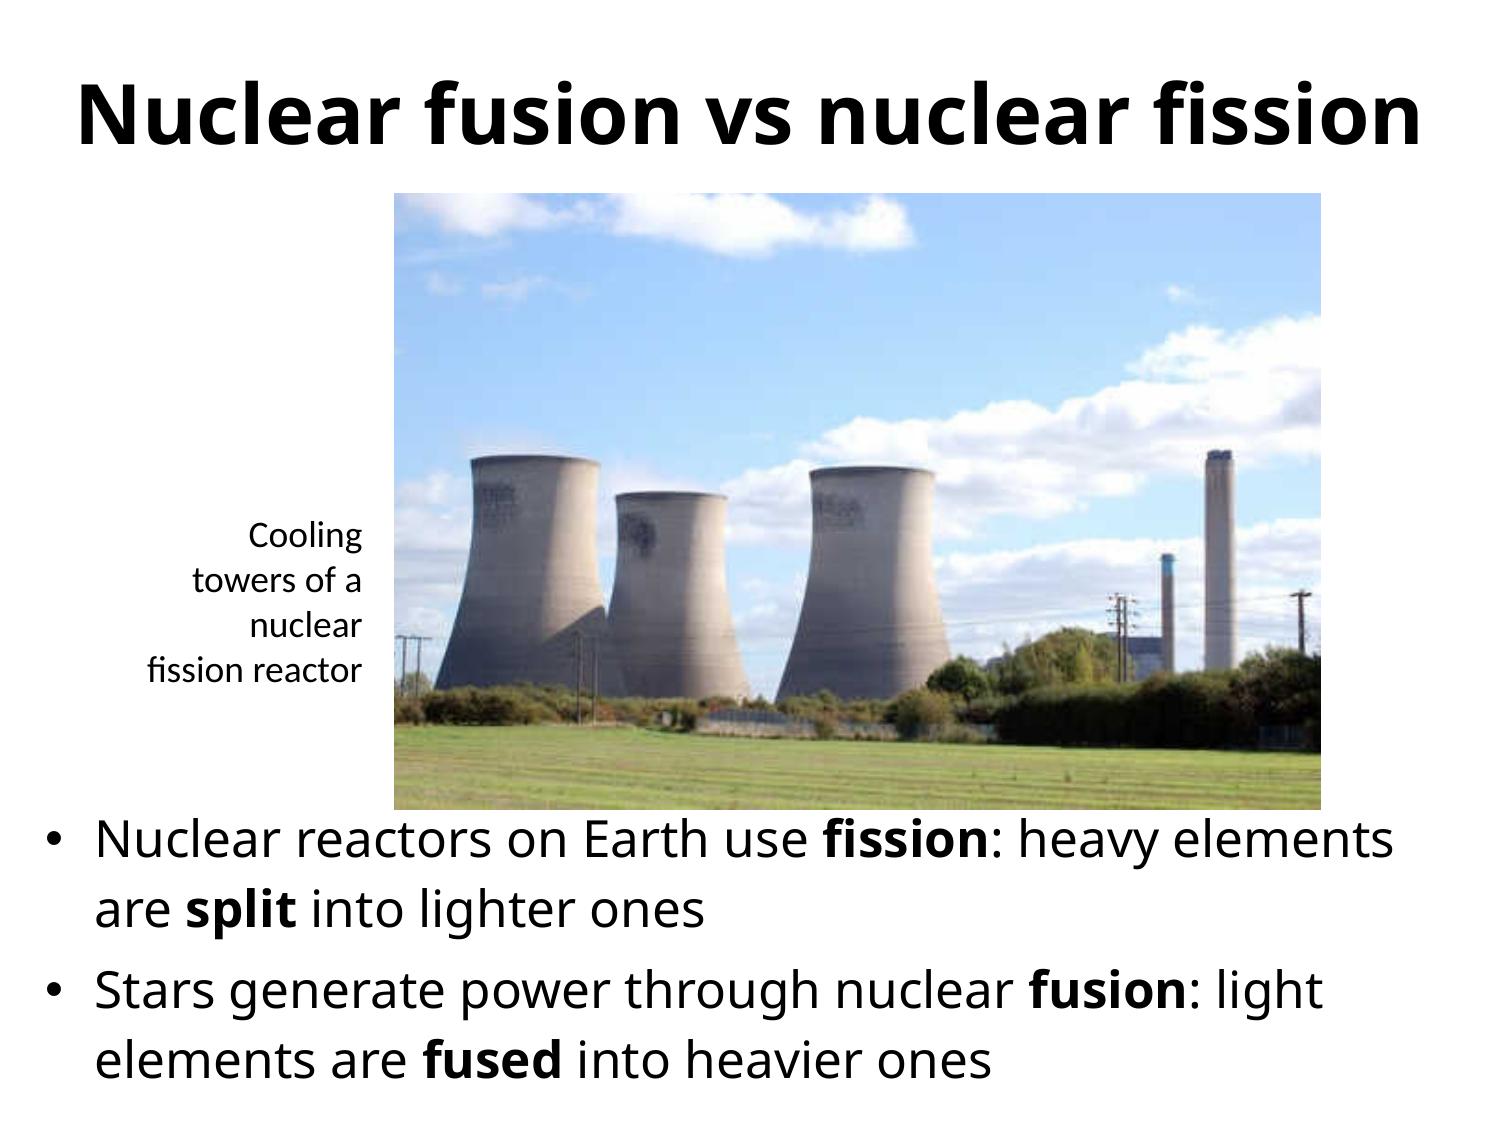

# Nuclear fusion vs nuclear fission
Nuclear reactors on Earth use fission: heavy elements are split into lighter ones
Stars generate power through nuclear fusion: light elements are fused into heavier ones
Cooling towers of a nuclear fission reactor